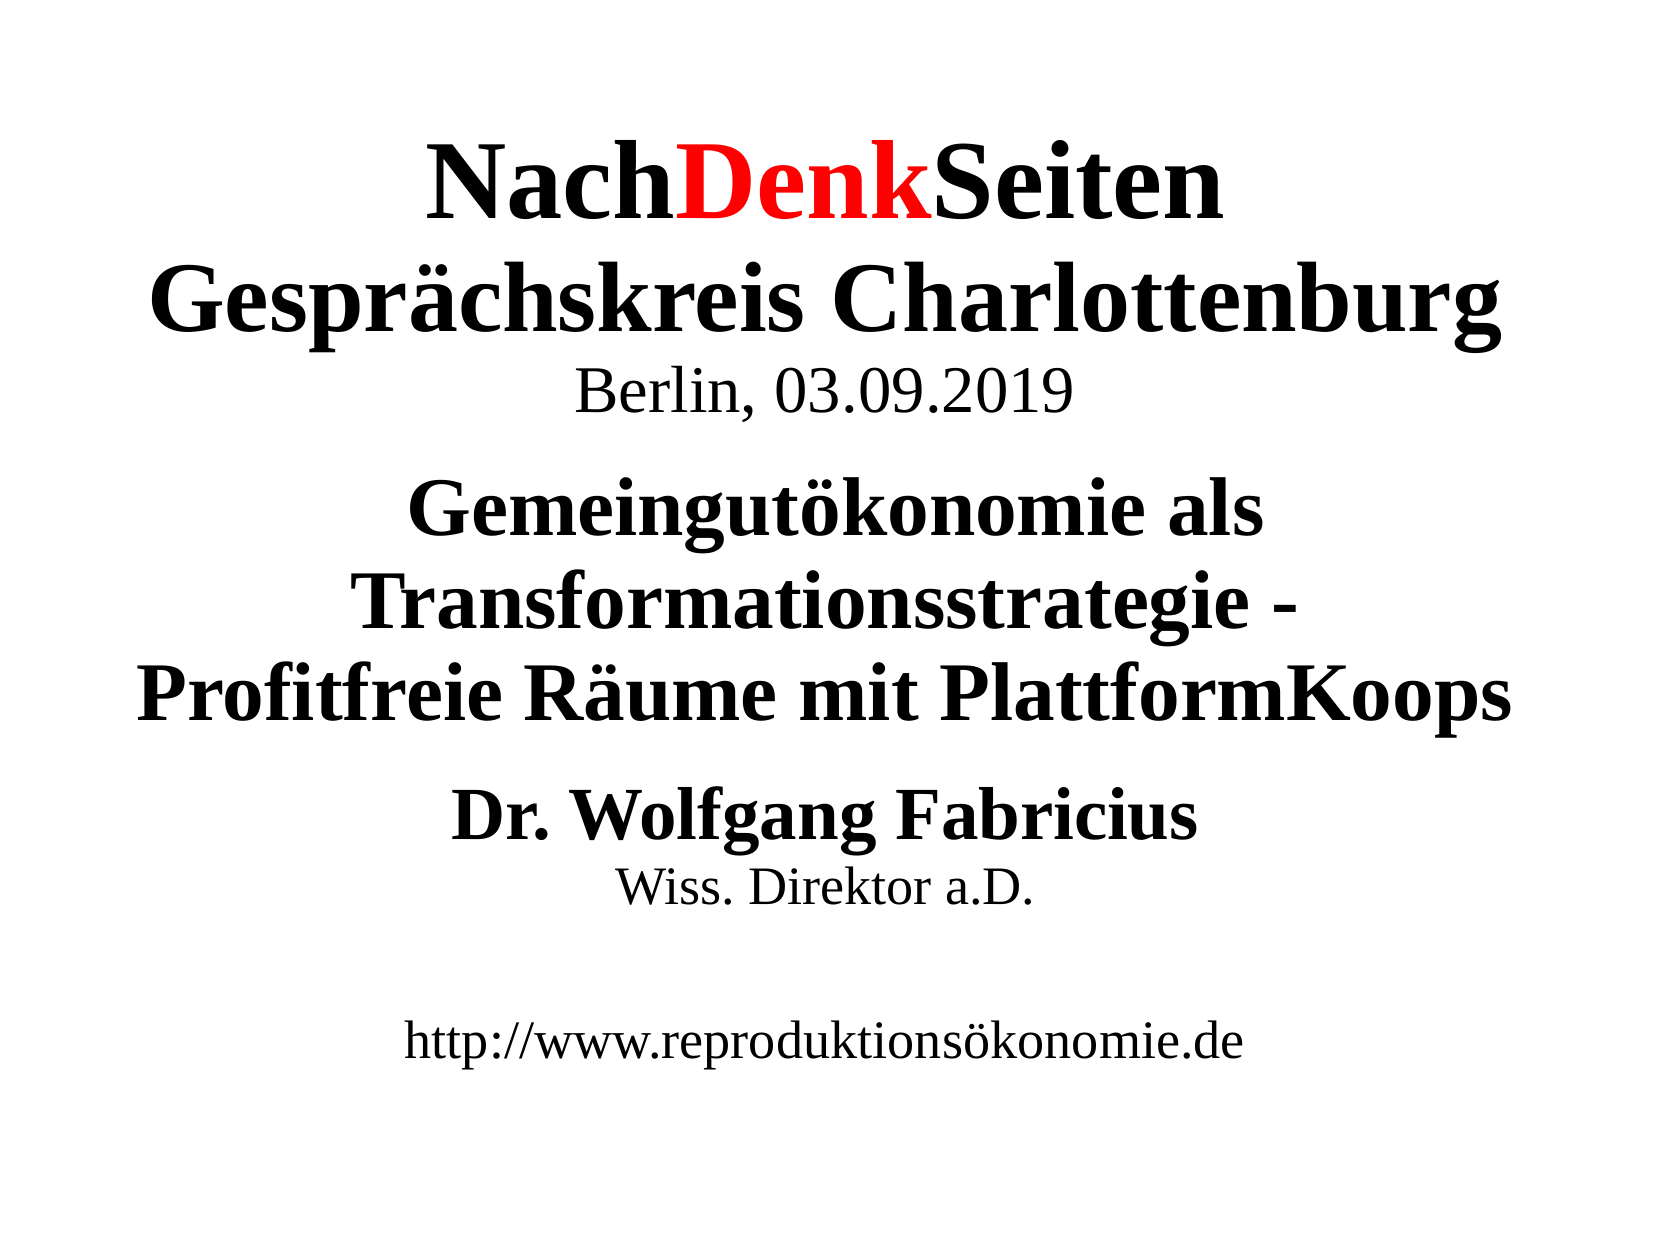

NachDenkSeiten
Gesprächskreis Charlottenburg
Berlin, 03.09.2019
 Gemeingutökonomie als Transformationsstrategie -
Profitfreie Räume mit PlattformKoops
Dr. Wolfgang Fabricius
Wiss. Direktor a.D.
http://www.reproduktionsökonomie.de